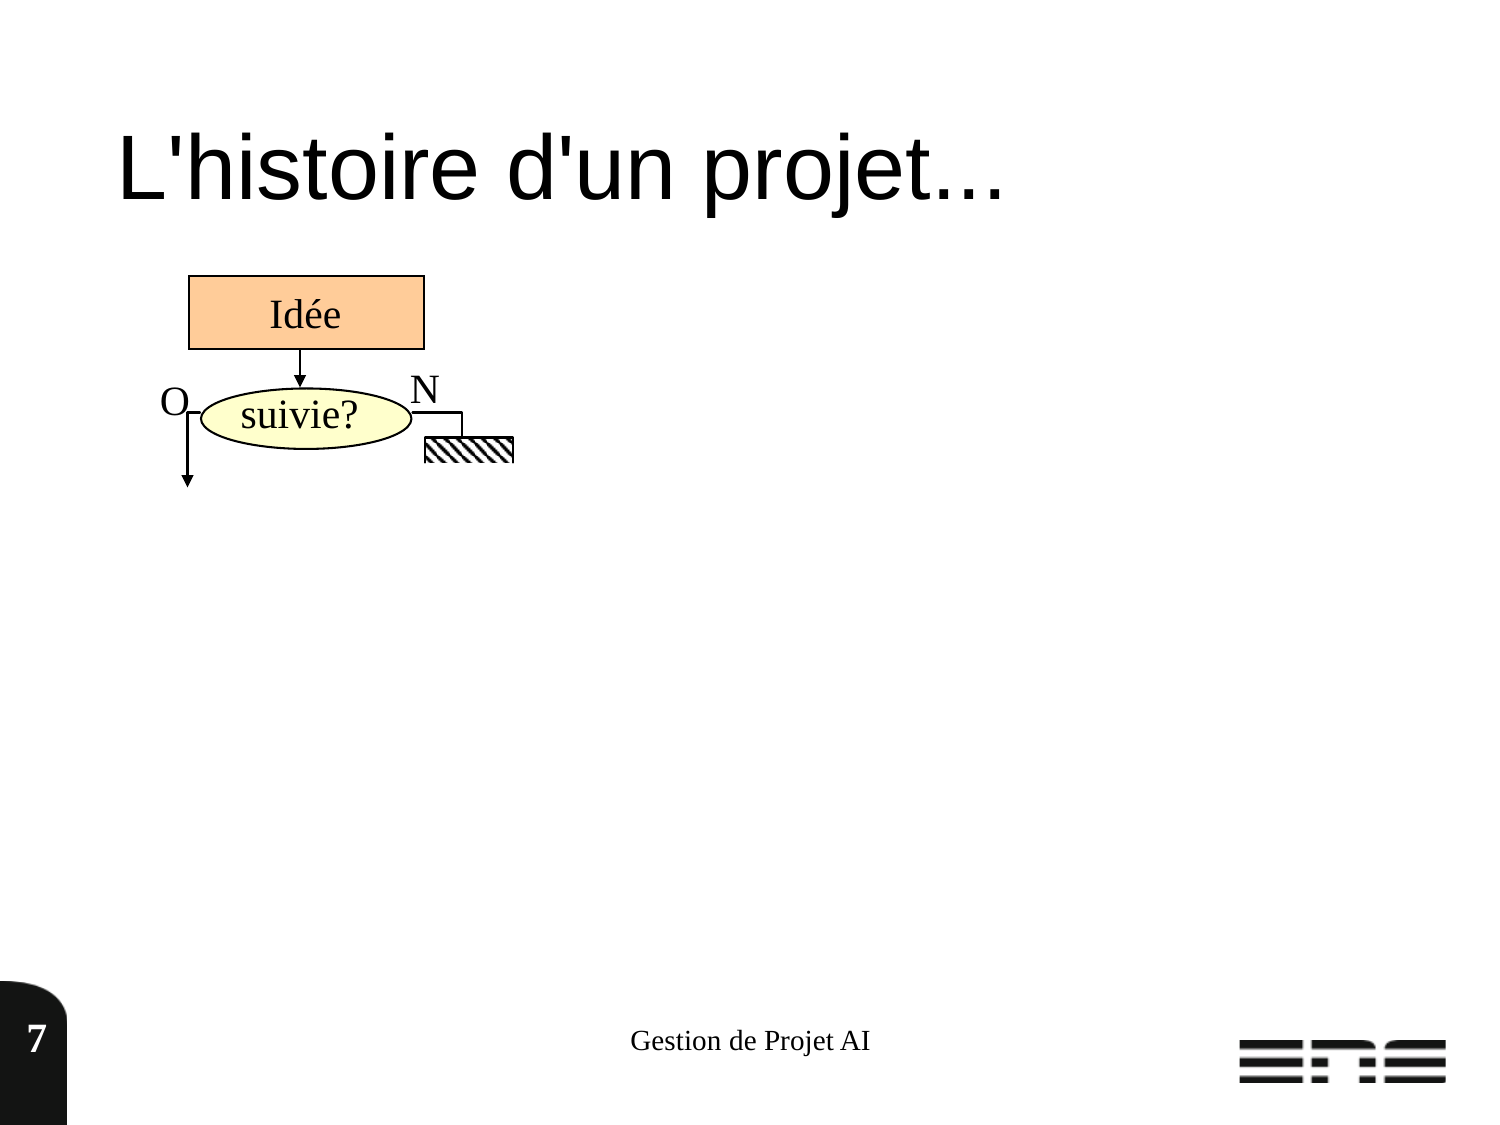

# L'histoire d'un projet...
Idée
N
O
suivie?
7
Gestion de Projet AI